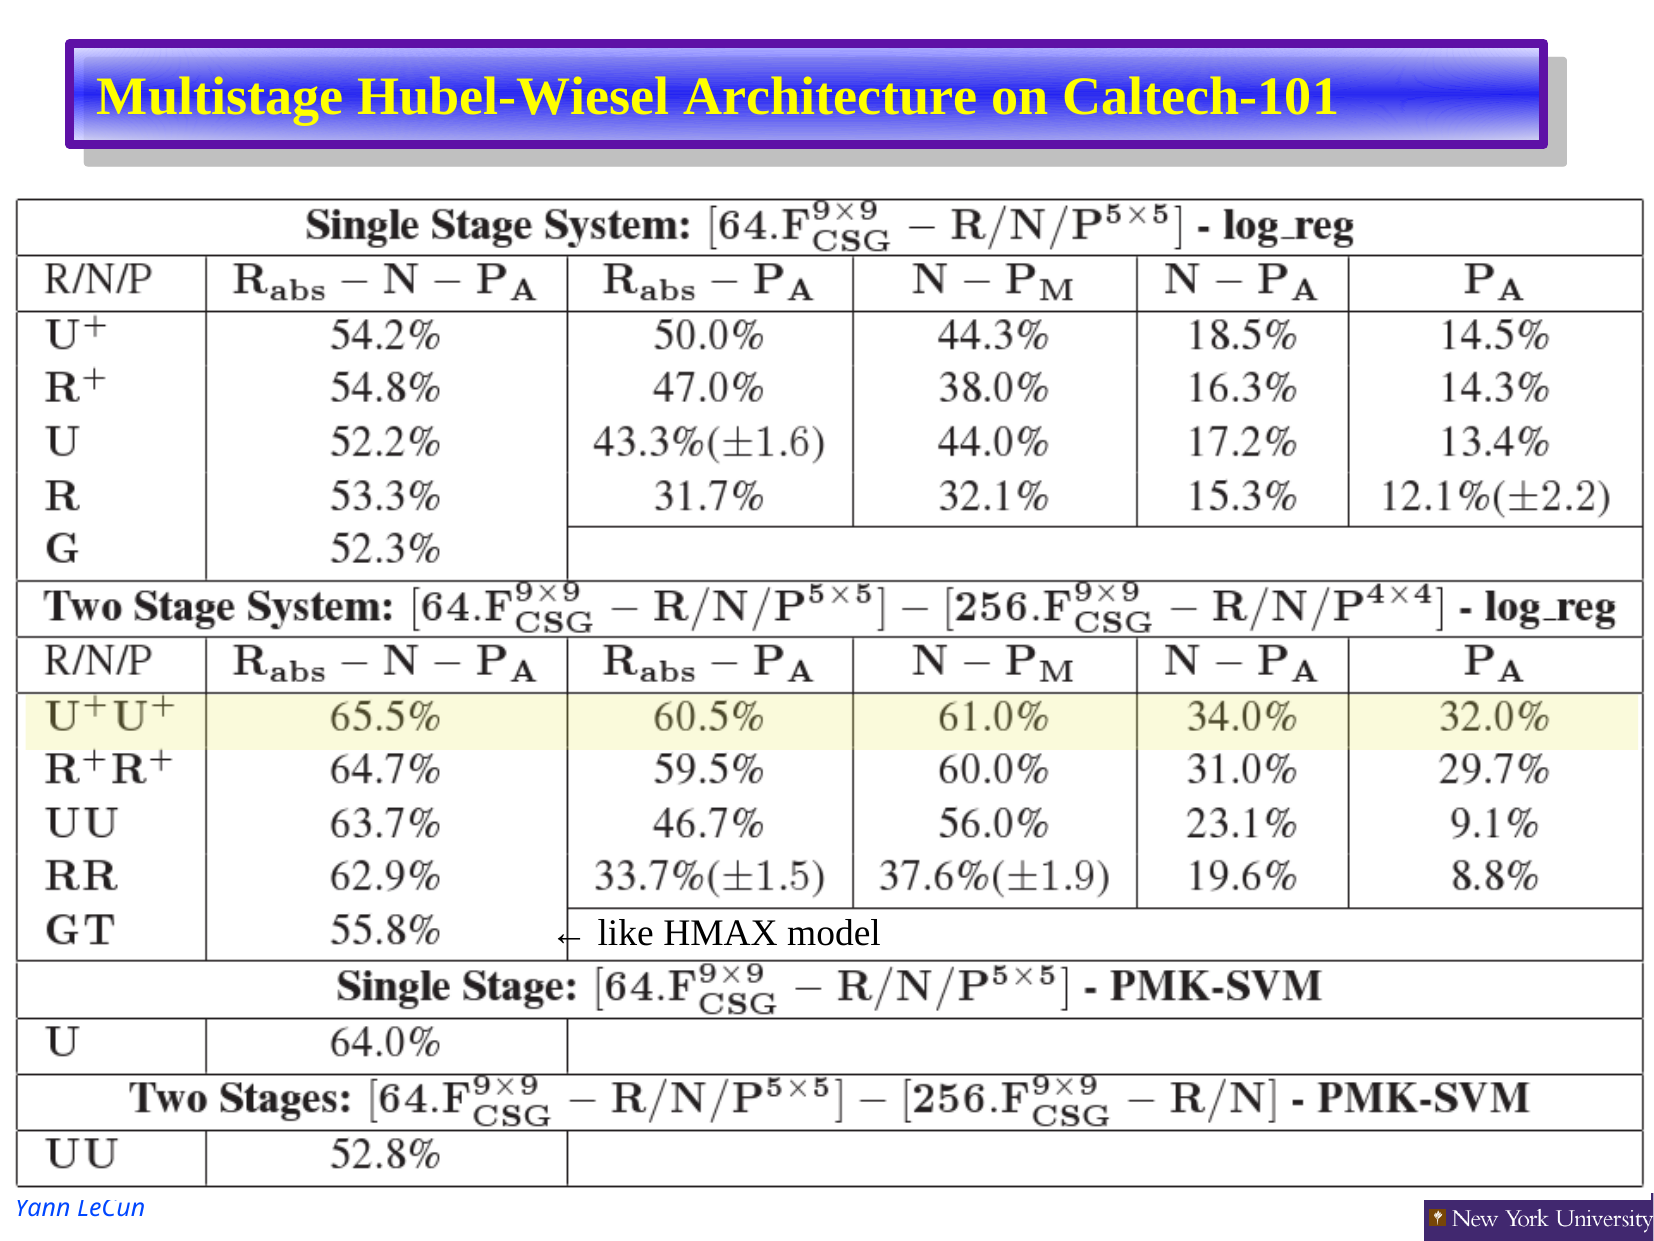

# Multistage Hubel-Wiesel Architecture on Caltech-101
← like HMAX model